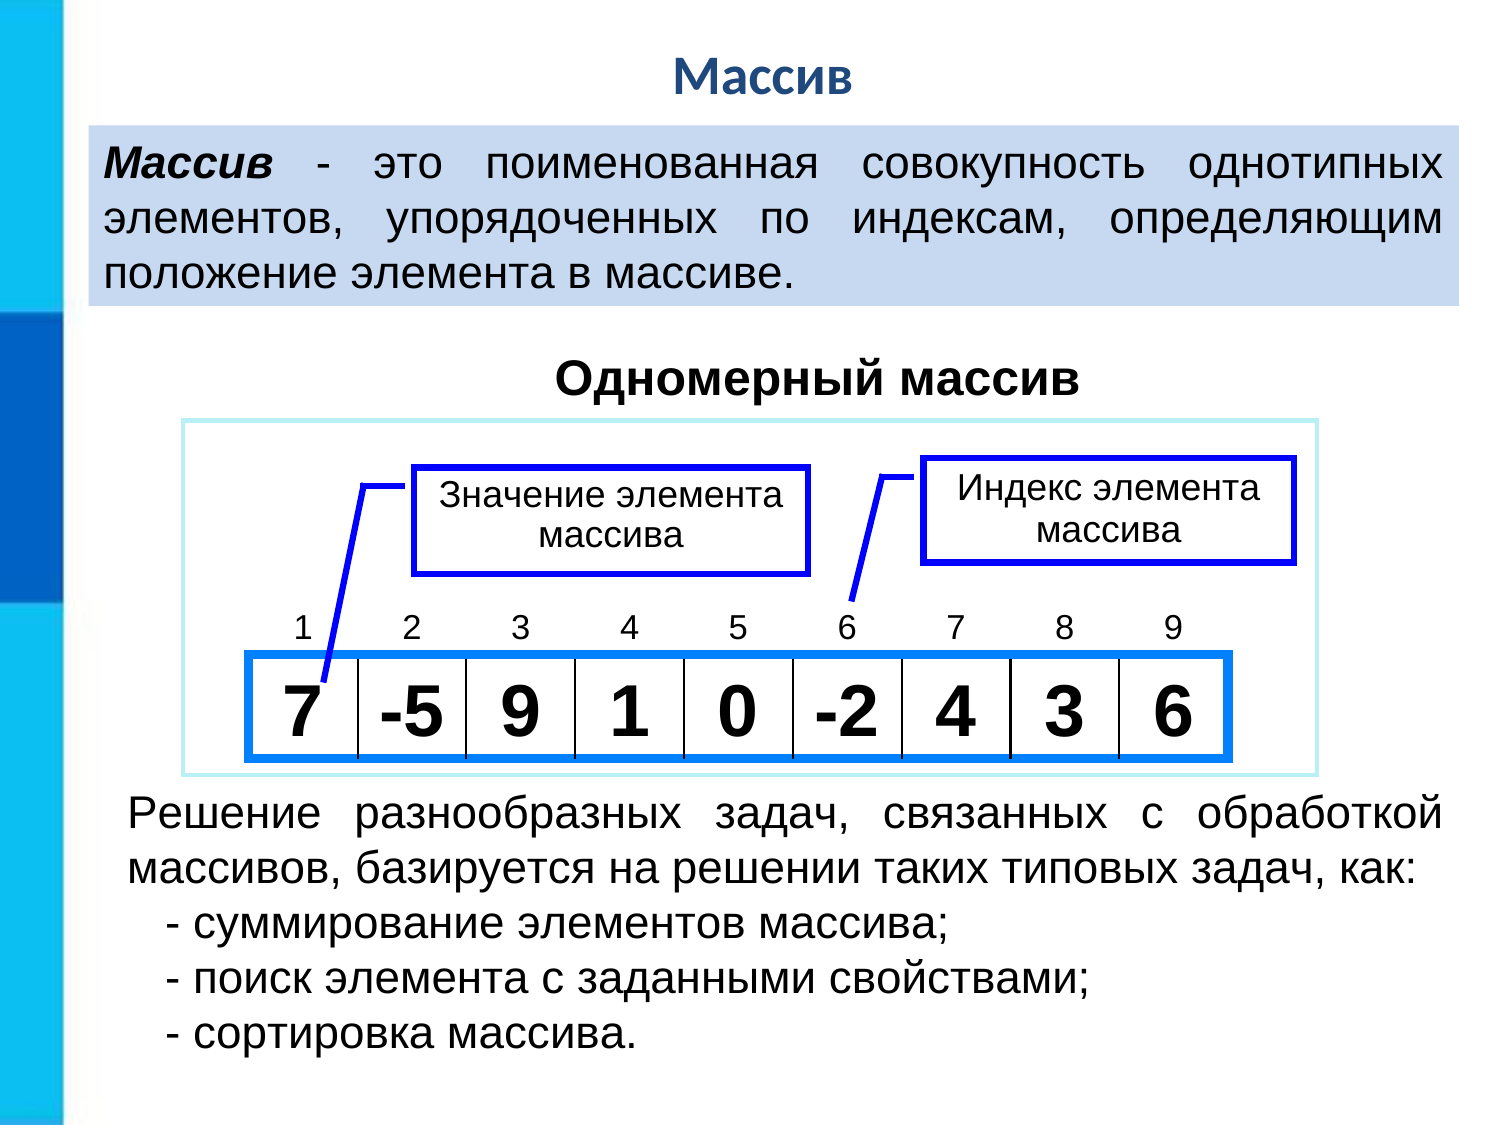

Массив
Массив - это поименованная совокупность однотипных элементов, упорядоченных по индексам, определяющим положение элемента в массиве.
Одномерный массив
Индекс элемента массива
Значение элемента массива
1
2
3
4
5
6
7
8
9
7
-5
9
1
0
-2
4
3
6
Решение разнообразных задач, связанных с обработкой массивов, базируется на решении таких типовых задач, как:
 - суммирование элементов массива;
 - поиск элемента с заданными свойствами;
 - сортировка массива.